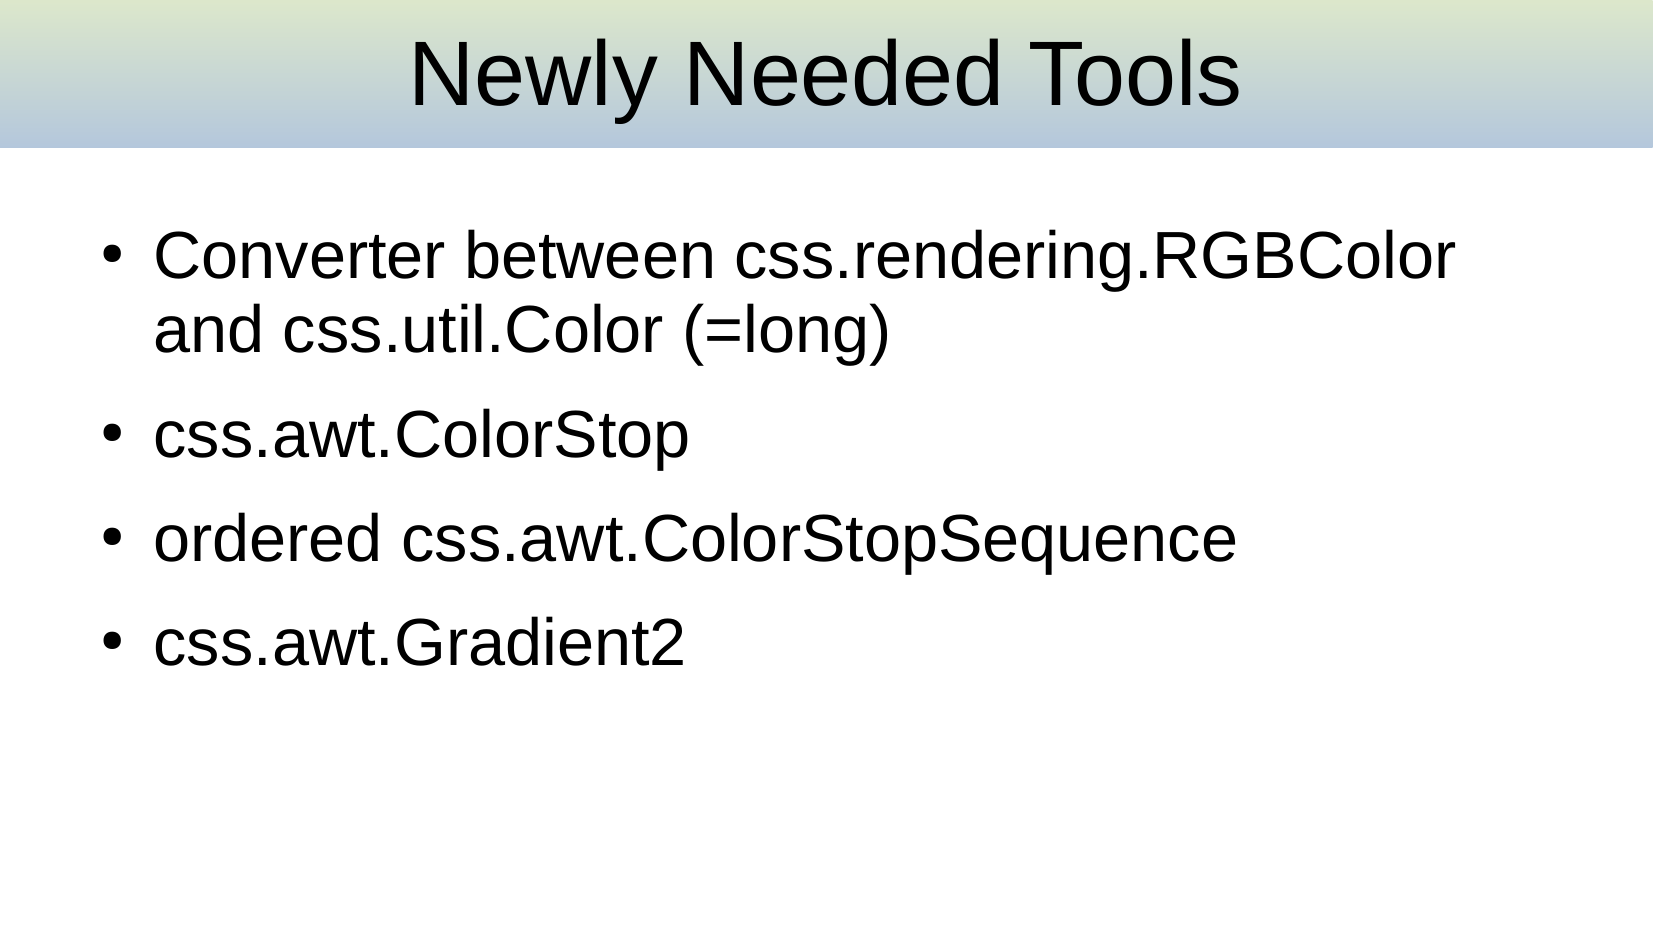

# Newly Needed Tools
Converter between css.rendering.RGBColor and css.util.Color (=long)
css.awt.ColorStop
ordered css.awt.ColorStopSequence
css.awt.Gradient2